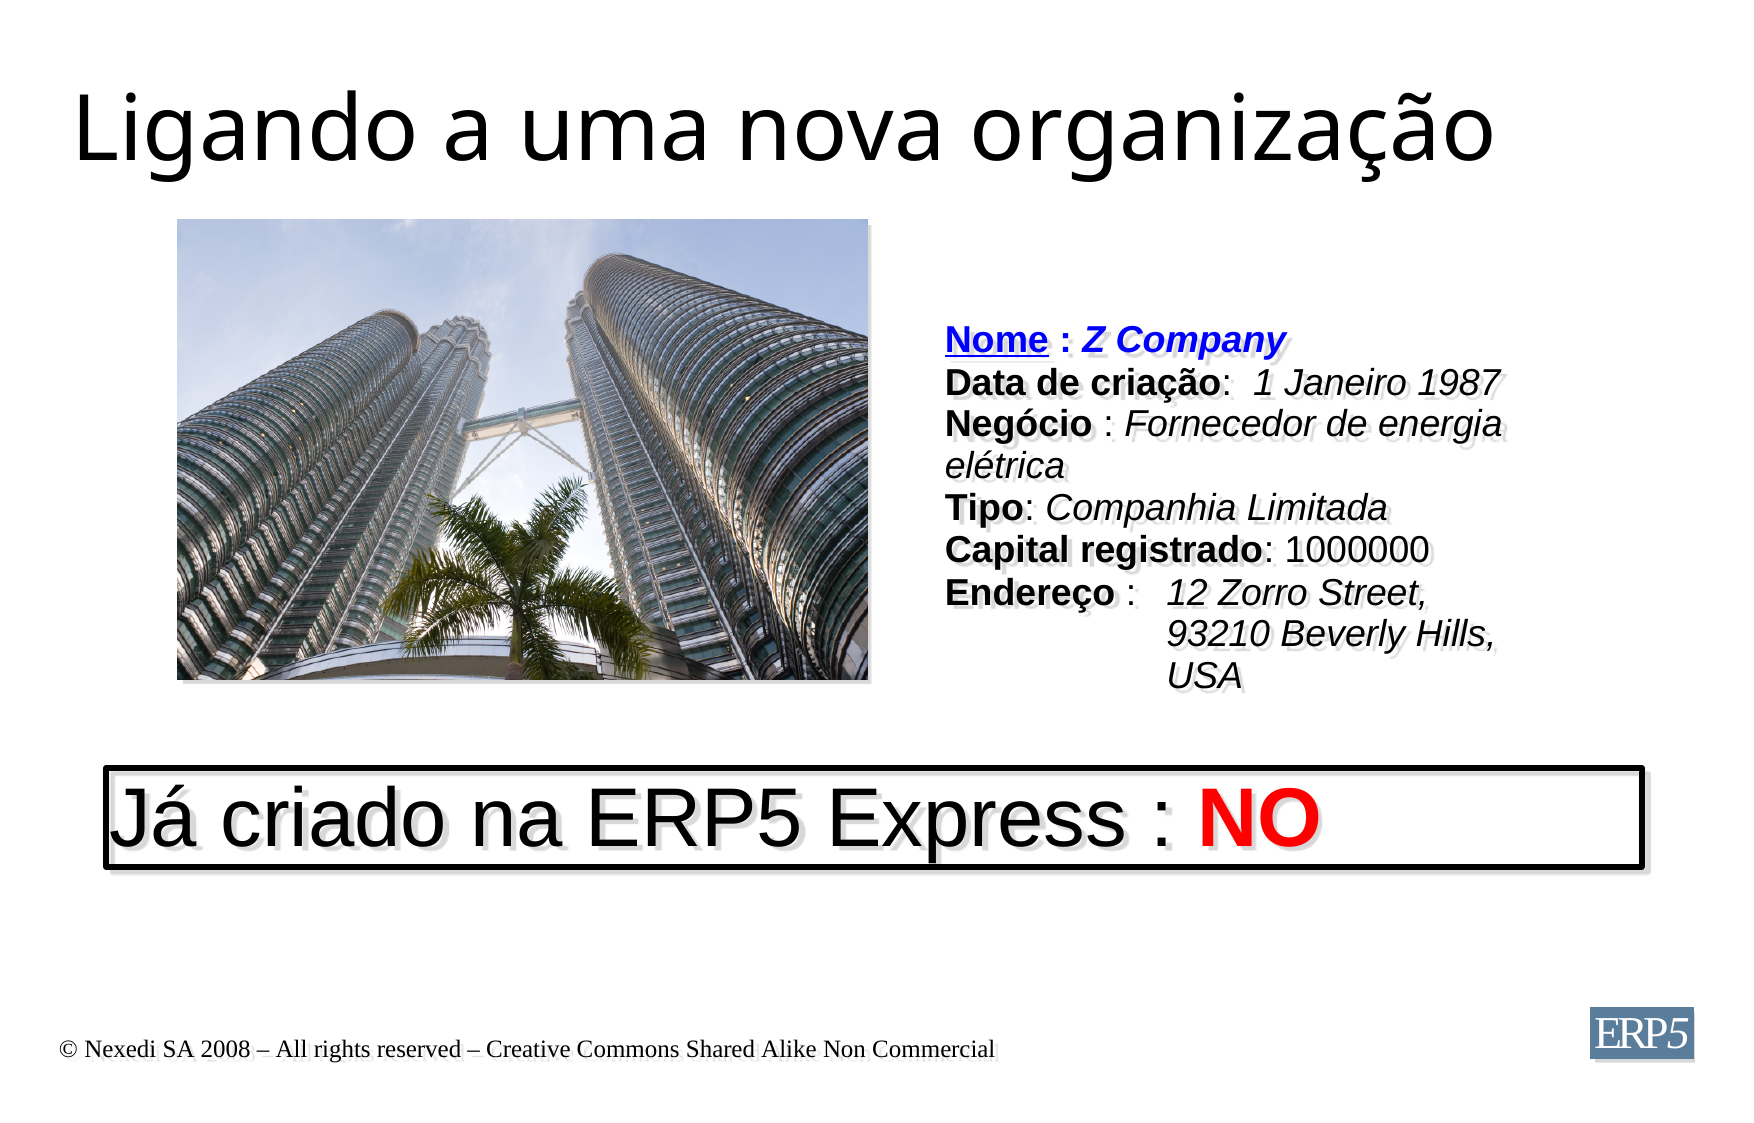

# Ligando a uma nova organização
Nome : Z Company
Data de criação: 1 Janeiro 1987
Negócio : Fornecedor de energia elétrica
Tipo: Companhia Limitada
Capital registrado: 1000000
Endereço : 	12 Zorro Street,
			93210 Beverly Hills,
			USA
Já criado na ERP5 Express : NO